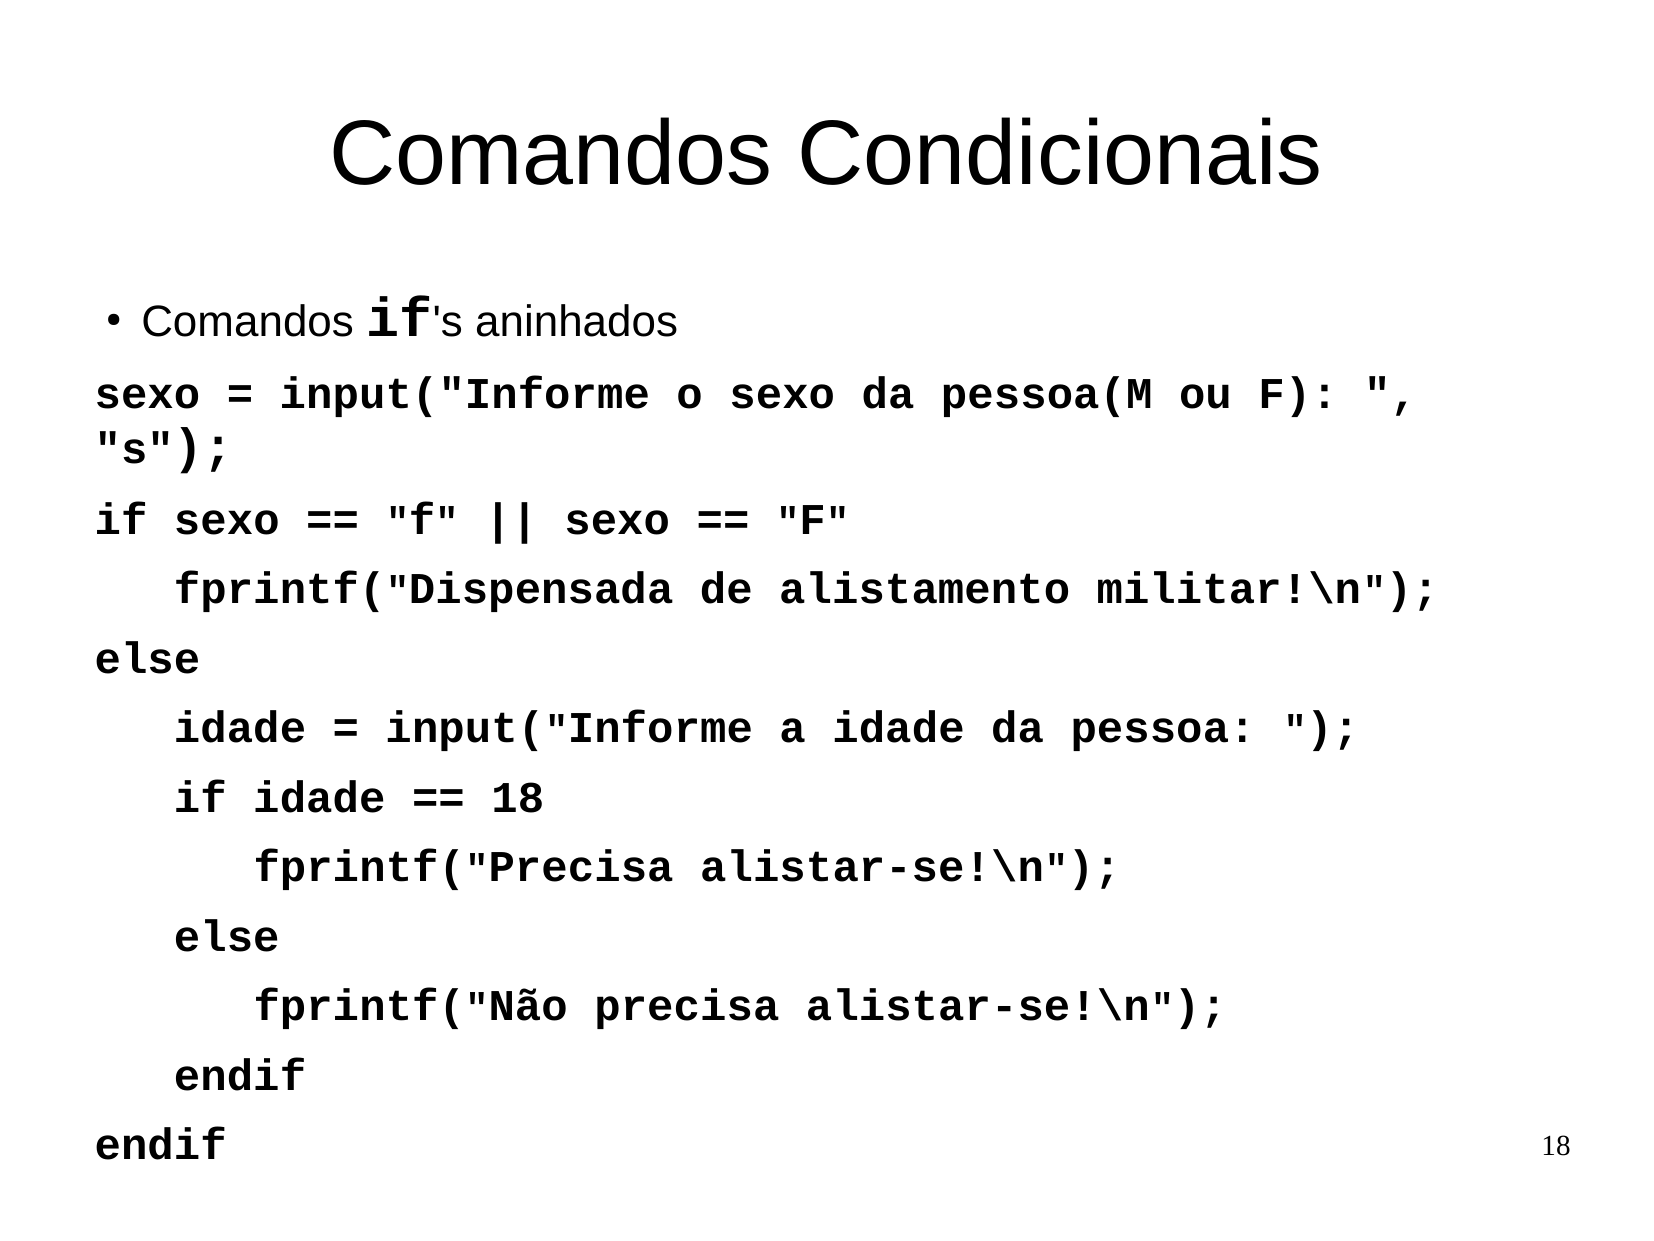

# Comandos Condicionais
Comandos if's aninhados
sexo = input("Informe o sexo da pessoa(M ou F): ", "s");
if sexo == "f" || sexo == "F"
 fprintf("Dispensada de alistamento militar!\n");
else
 idade = input("Informe a idade da pessoa: ");
 if idade == 18
 fprintf("Precisa alistar-se!\n");
 else
 fprintf("Não precisa alistar-se!\n");
 endif
endif
18